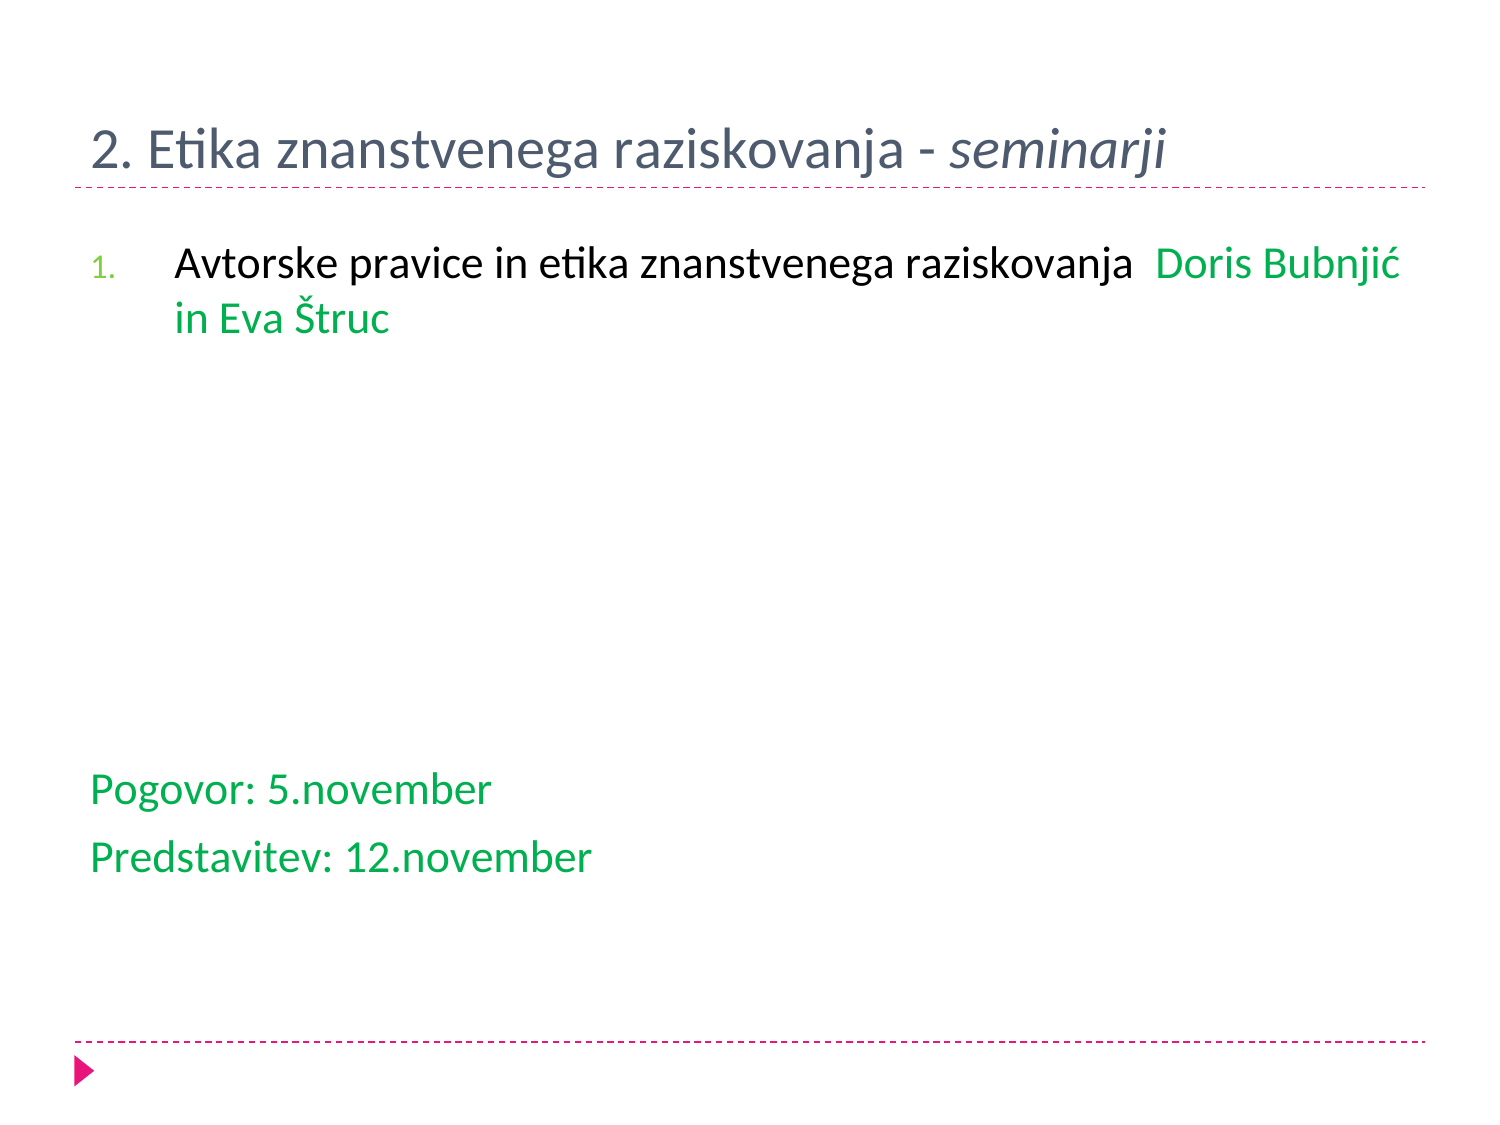

2. Etika znanstvenega raziskovanja - seminarji
# Avtorske pravice in etika znanstvenega raziskovanja Doris Bubnjić in Eva Štruc
Pogovor: 5.november
Predstavitev: 12.november